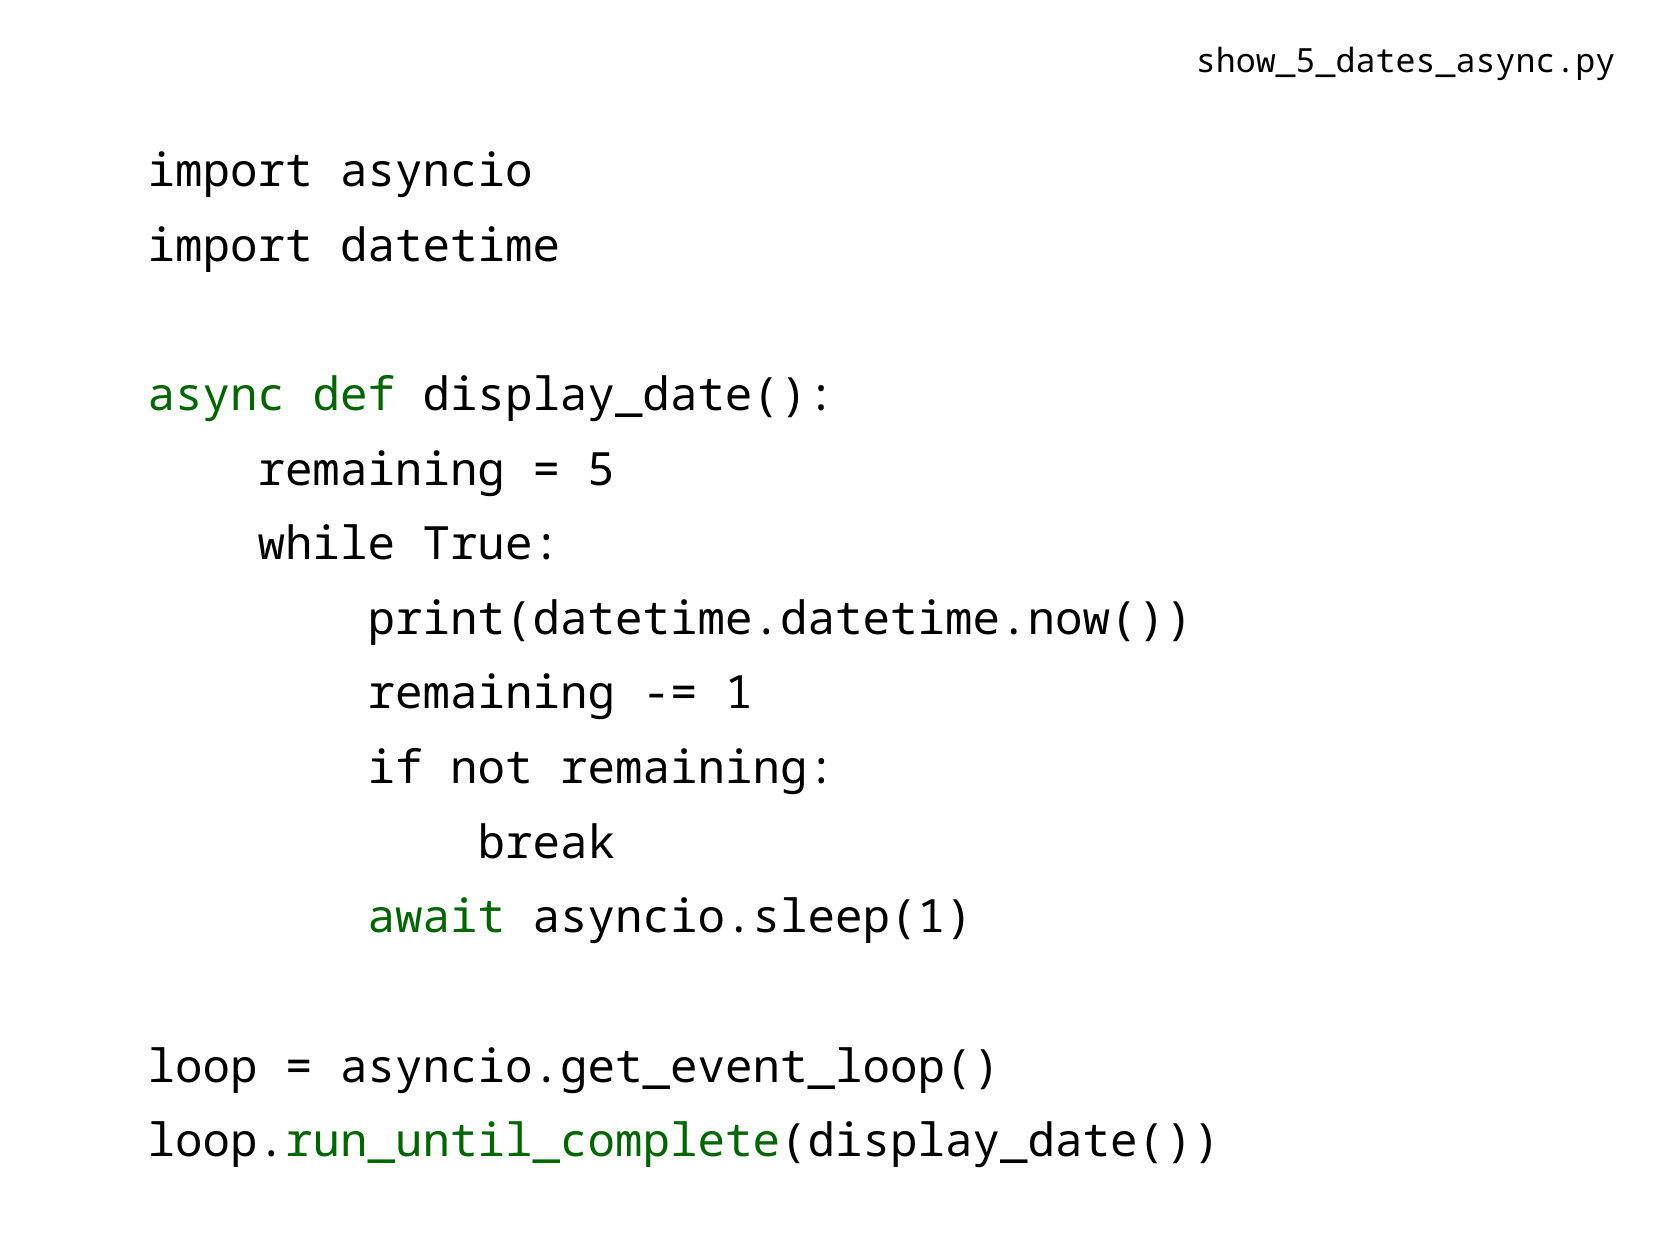

show_5_dates_async.py
import asyncio
import datetime
async def display_date():
 remaining = 5
 while True:
 print(datetime.datetime.now())
 remaining -= 1
 if not remaining:
 break
 await asyncio.sleep(1)
loop = asyncio.get_event_loop()
loop.run_until_complete(display_date())